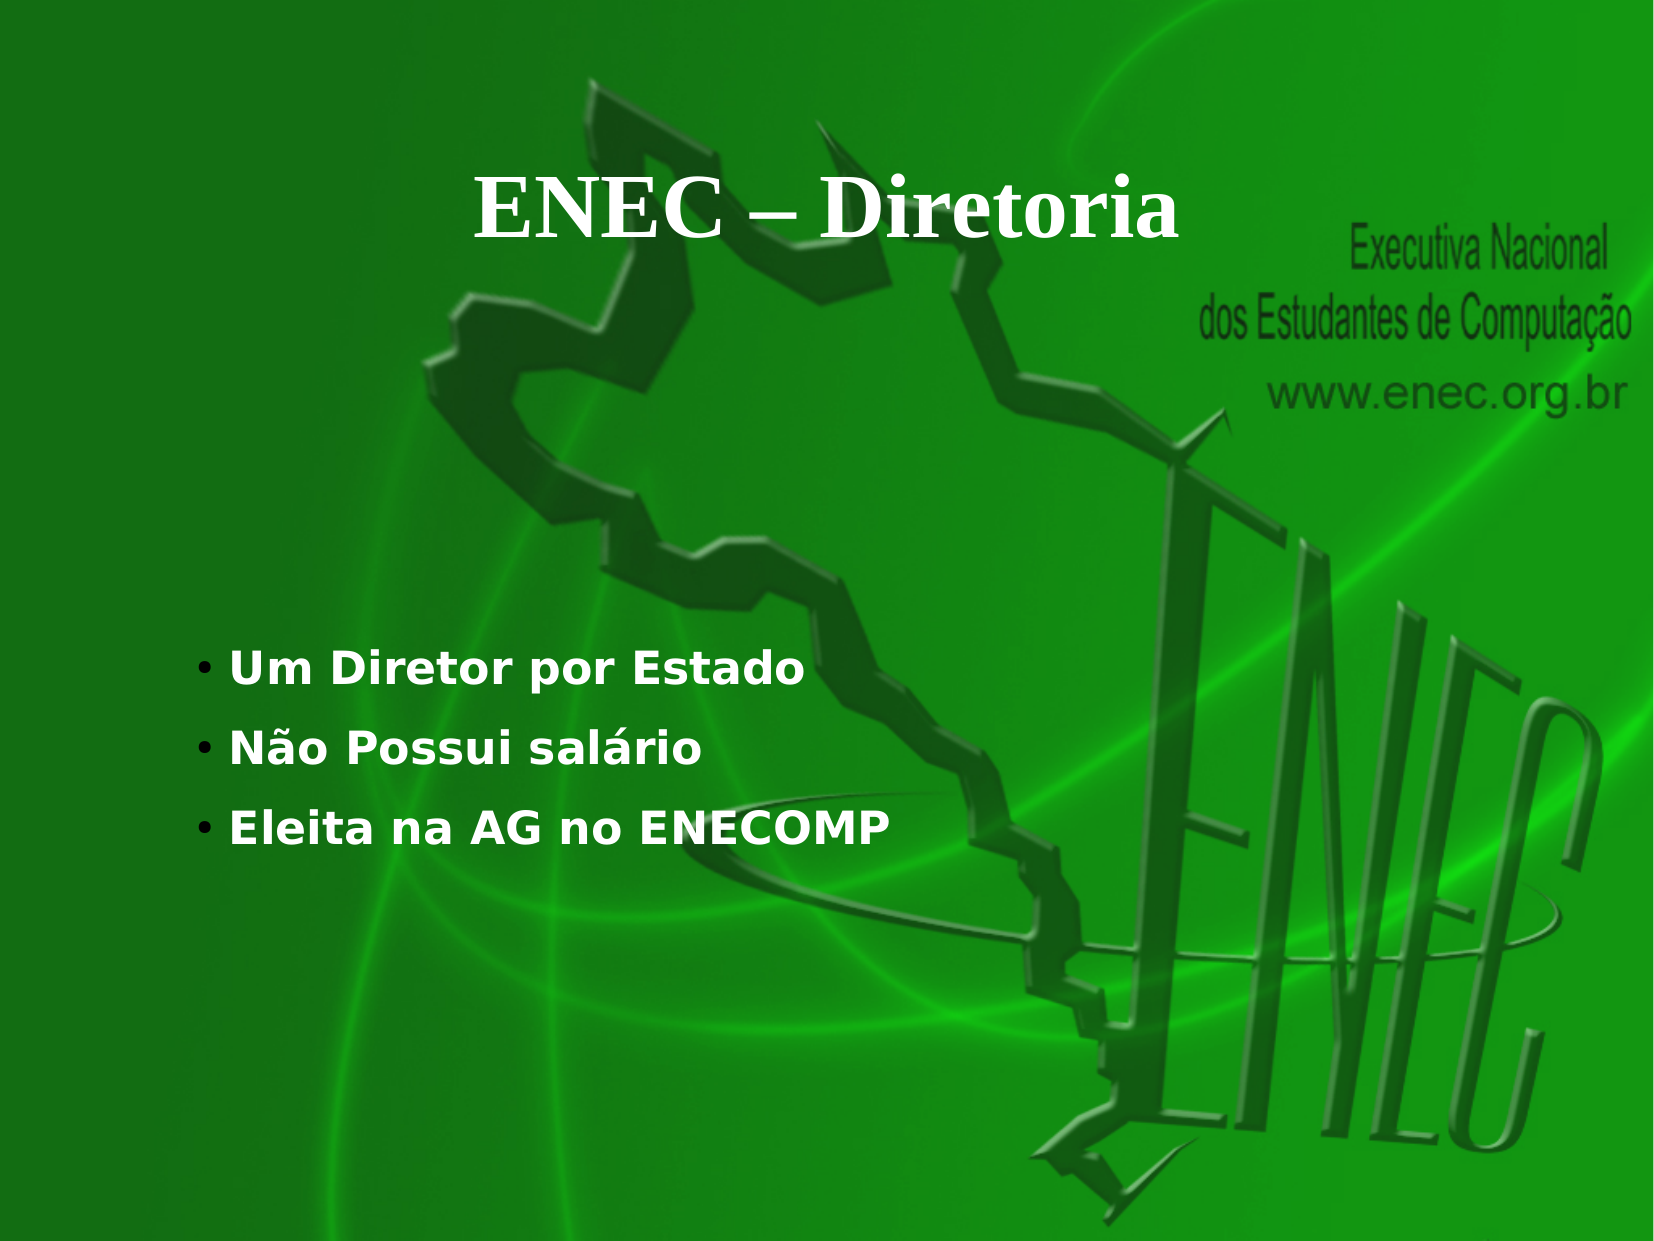

# ENEC – Diretoria
 Um Diretor por Estado
 Não Possui salário
 Eleita na AG no ENECOMP